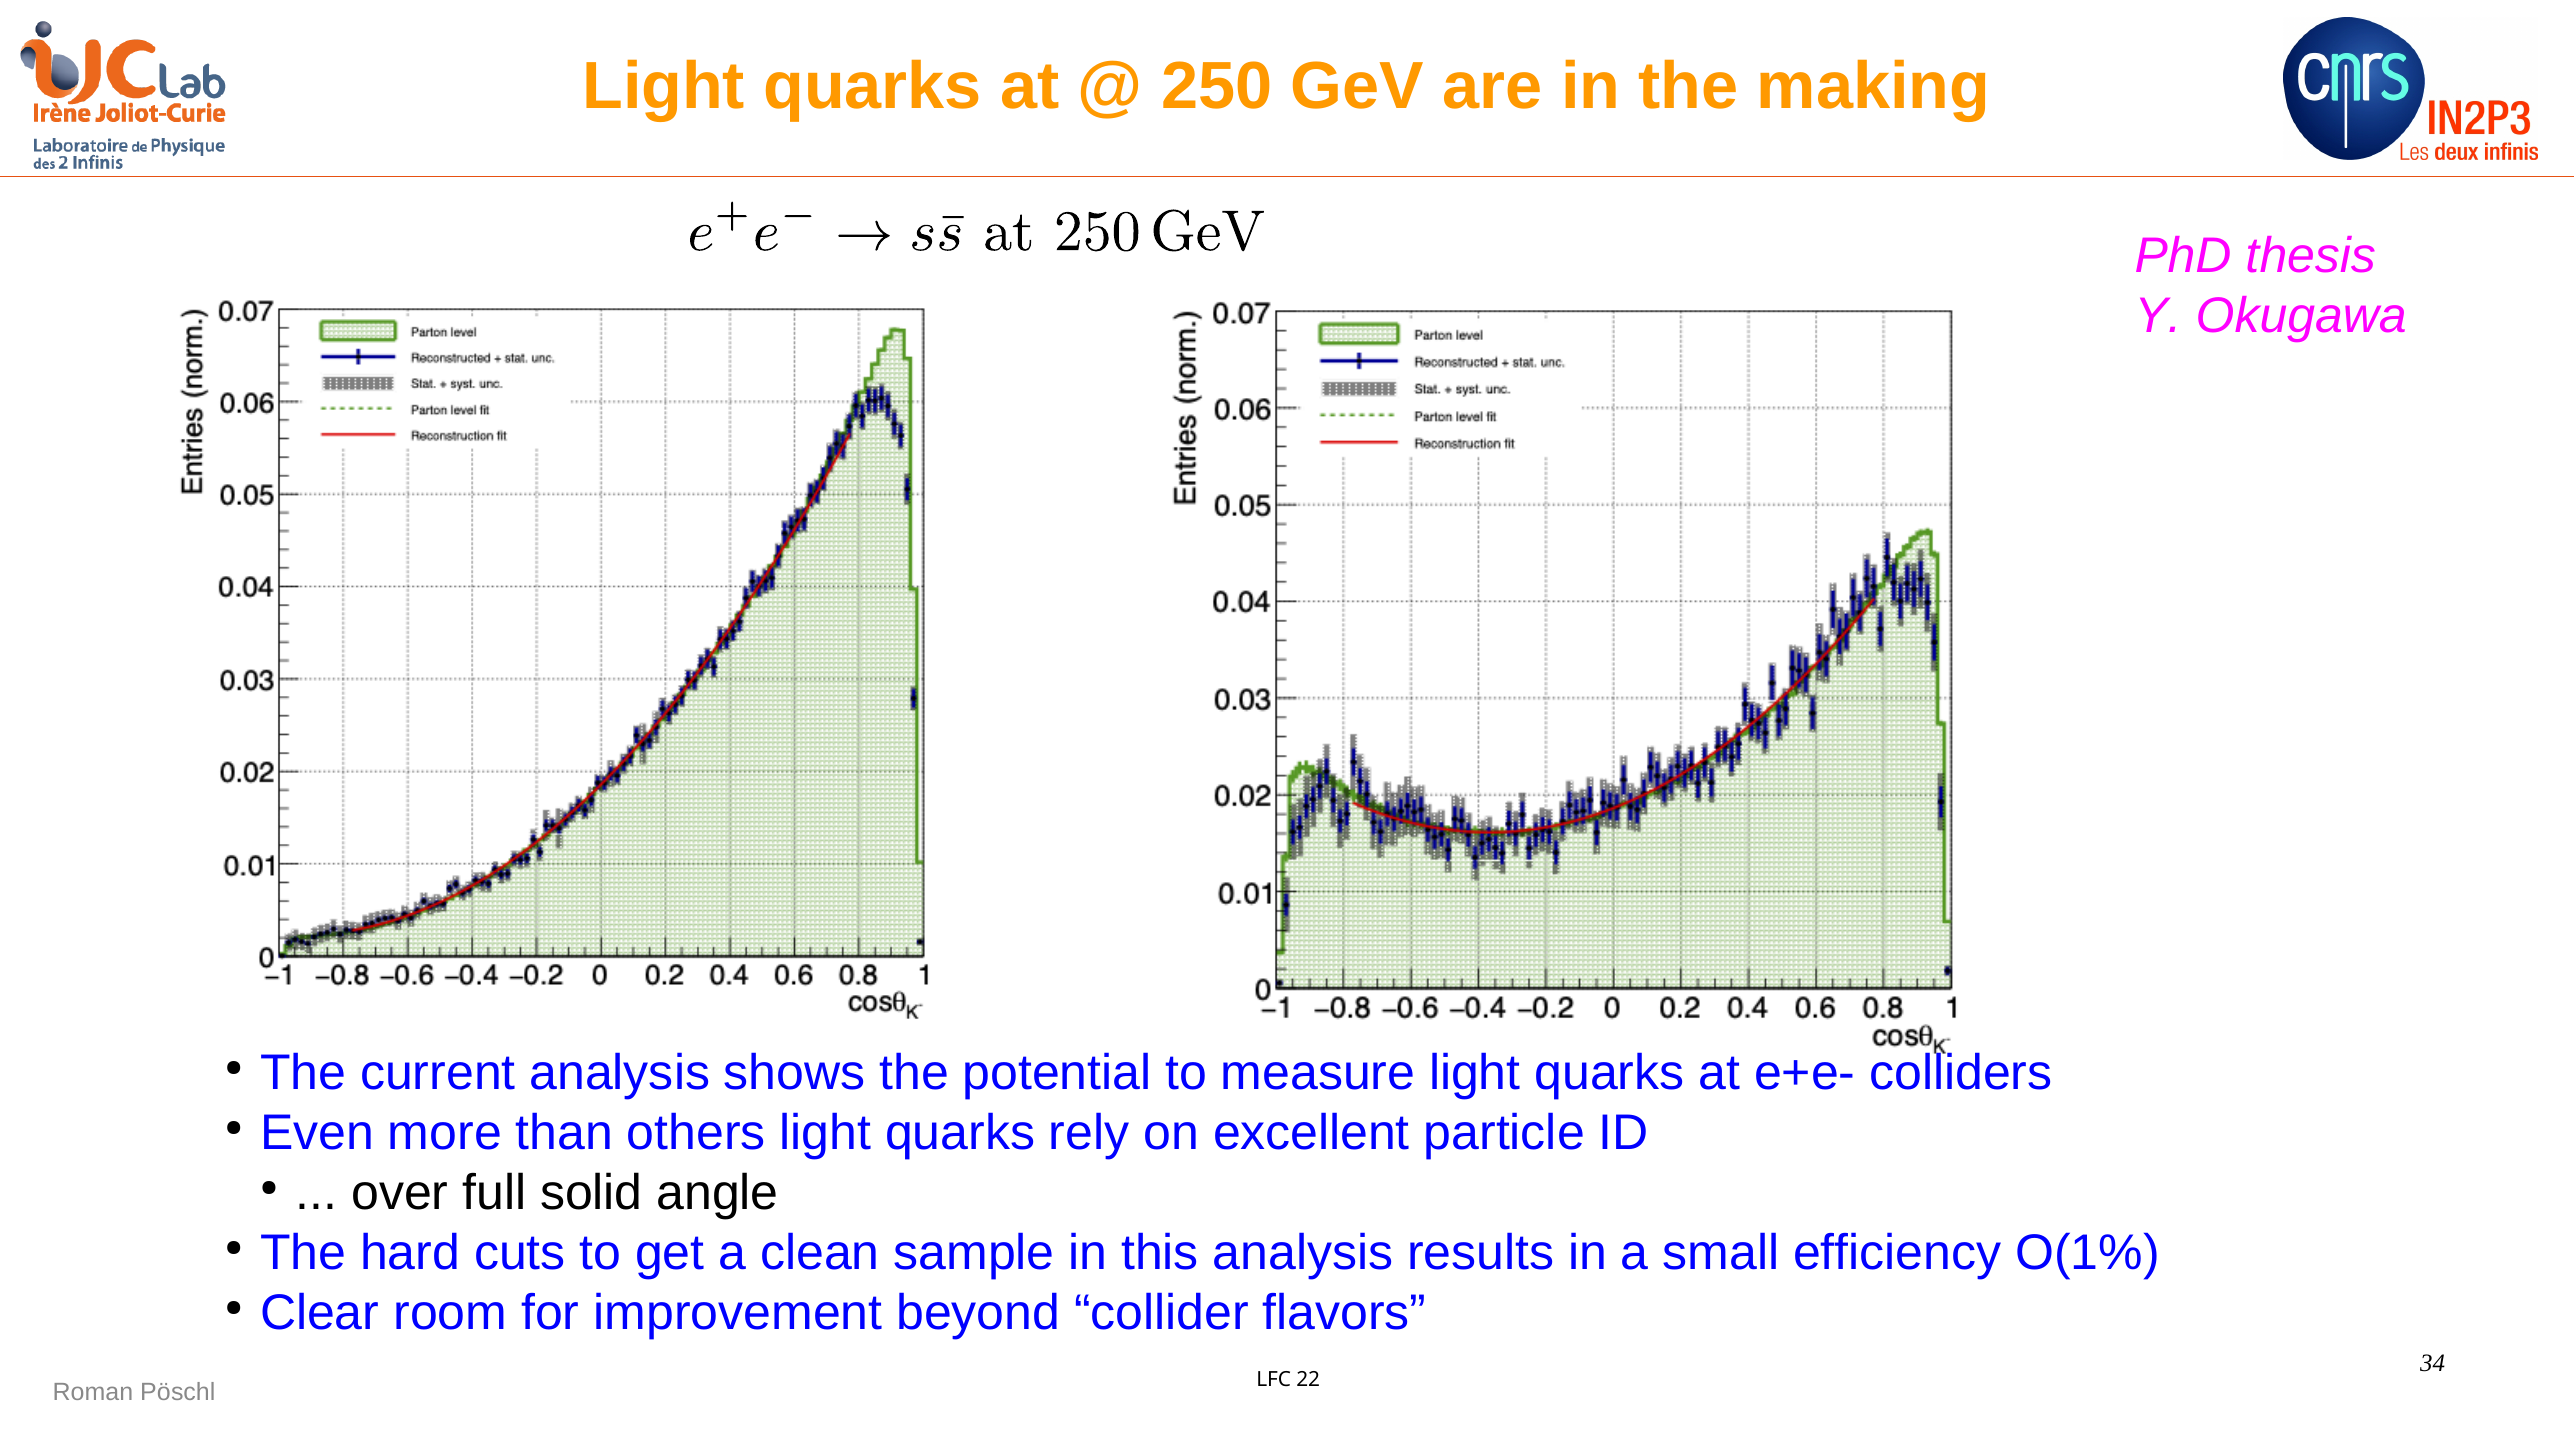

# Light quarks at @ 250 GeV are in the making
PhD thesis
Y. Okugawa
The current analysis shows the potential to measure light quarks at e+e- colliders
Even more than others light quarks rely on excellent particle ID
... over full solid angle
The hard cuts to get a clean sample in this analysis results in a small efficiency O(1%)
Clear room for improvement beyond “collider flavors”
34